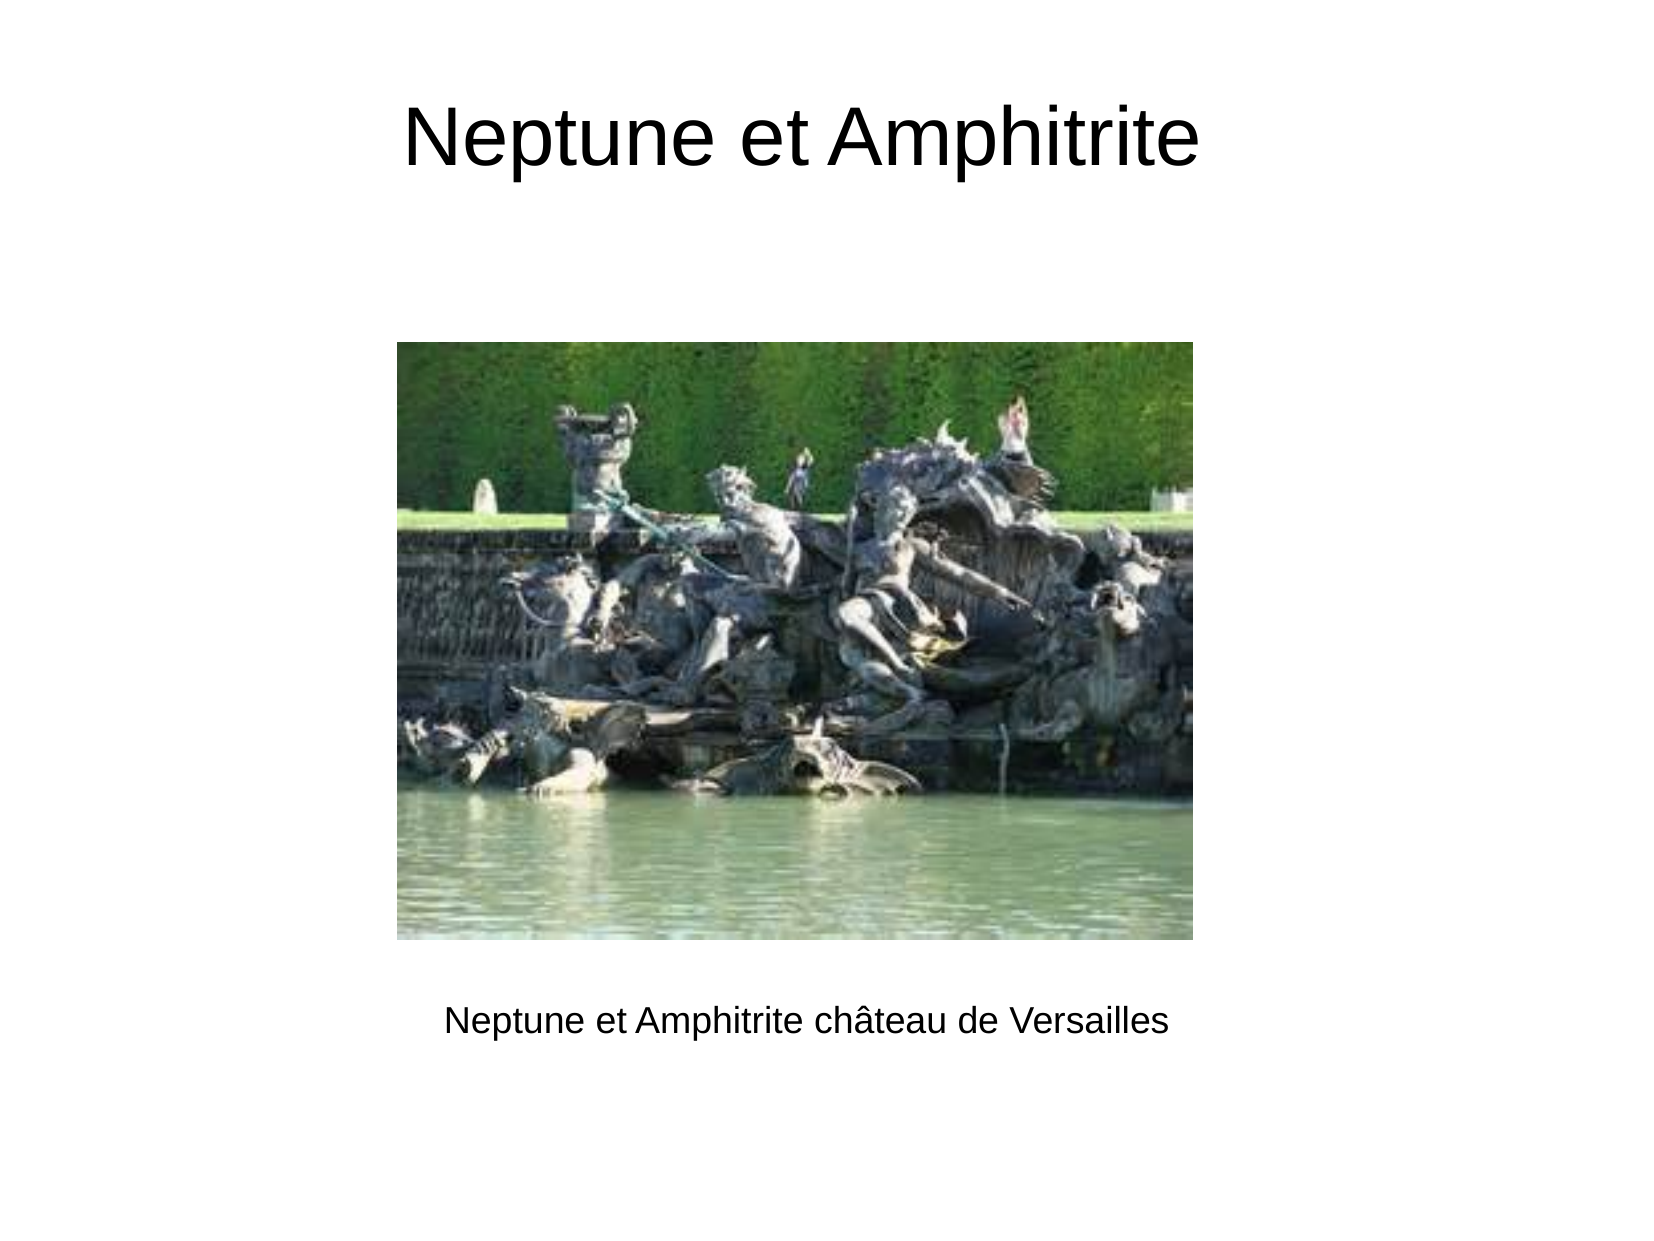

Neptune et Amphitrite
 Neptune et Amphitrite château de Versailles